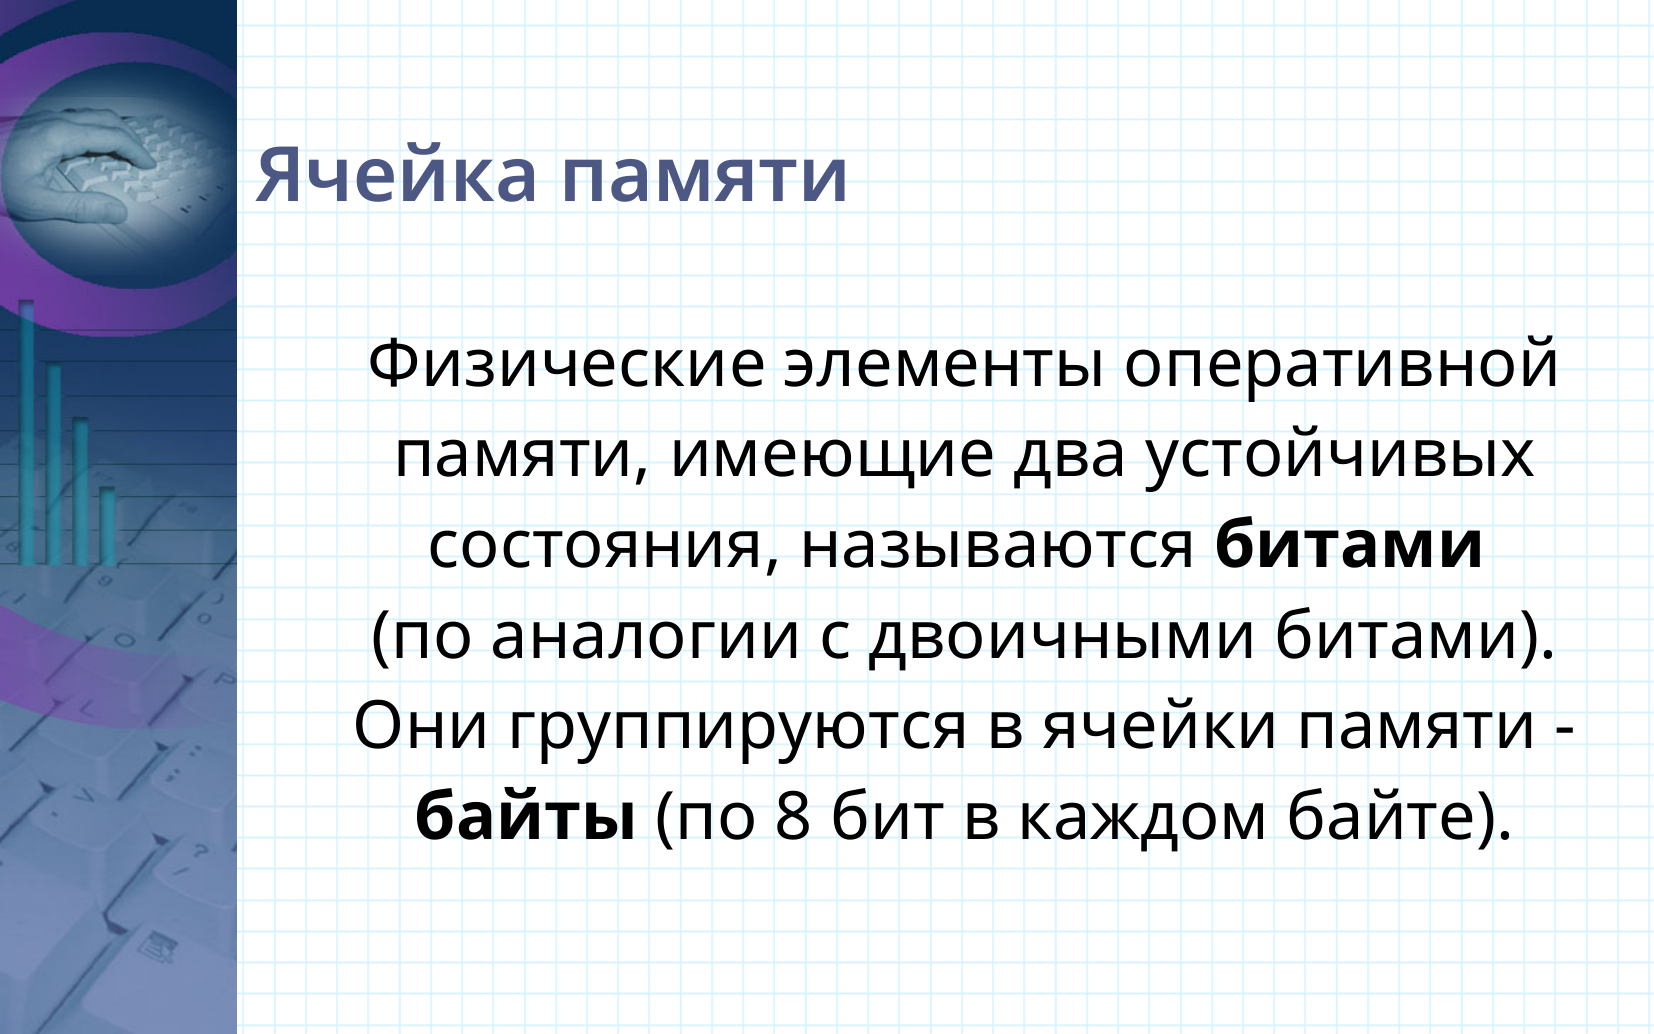

# Ячейка памяти
Физические элементы оперативной памяти, имеющие два устойчивых состояния, называются битами
(по аналогии с двоичными битами).
Они группируются в ячейки памяти - байты (по 8 бит в каждом байте).